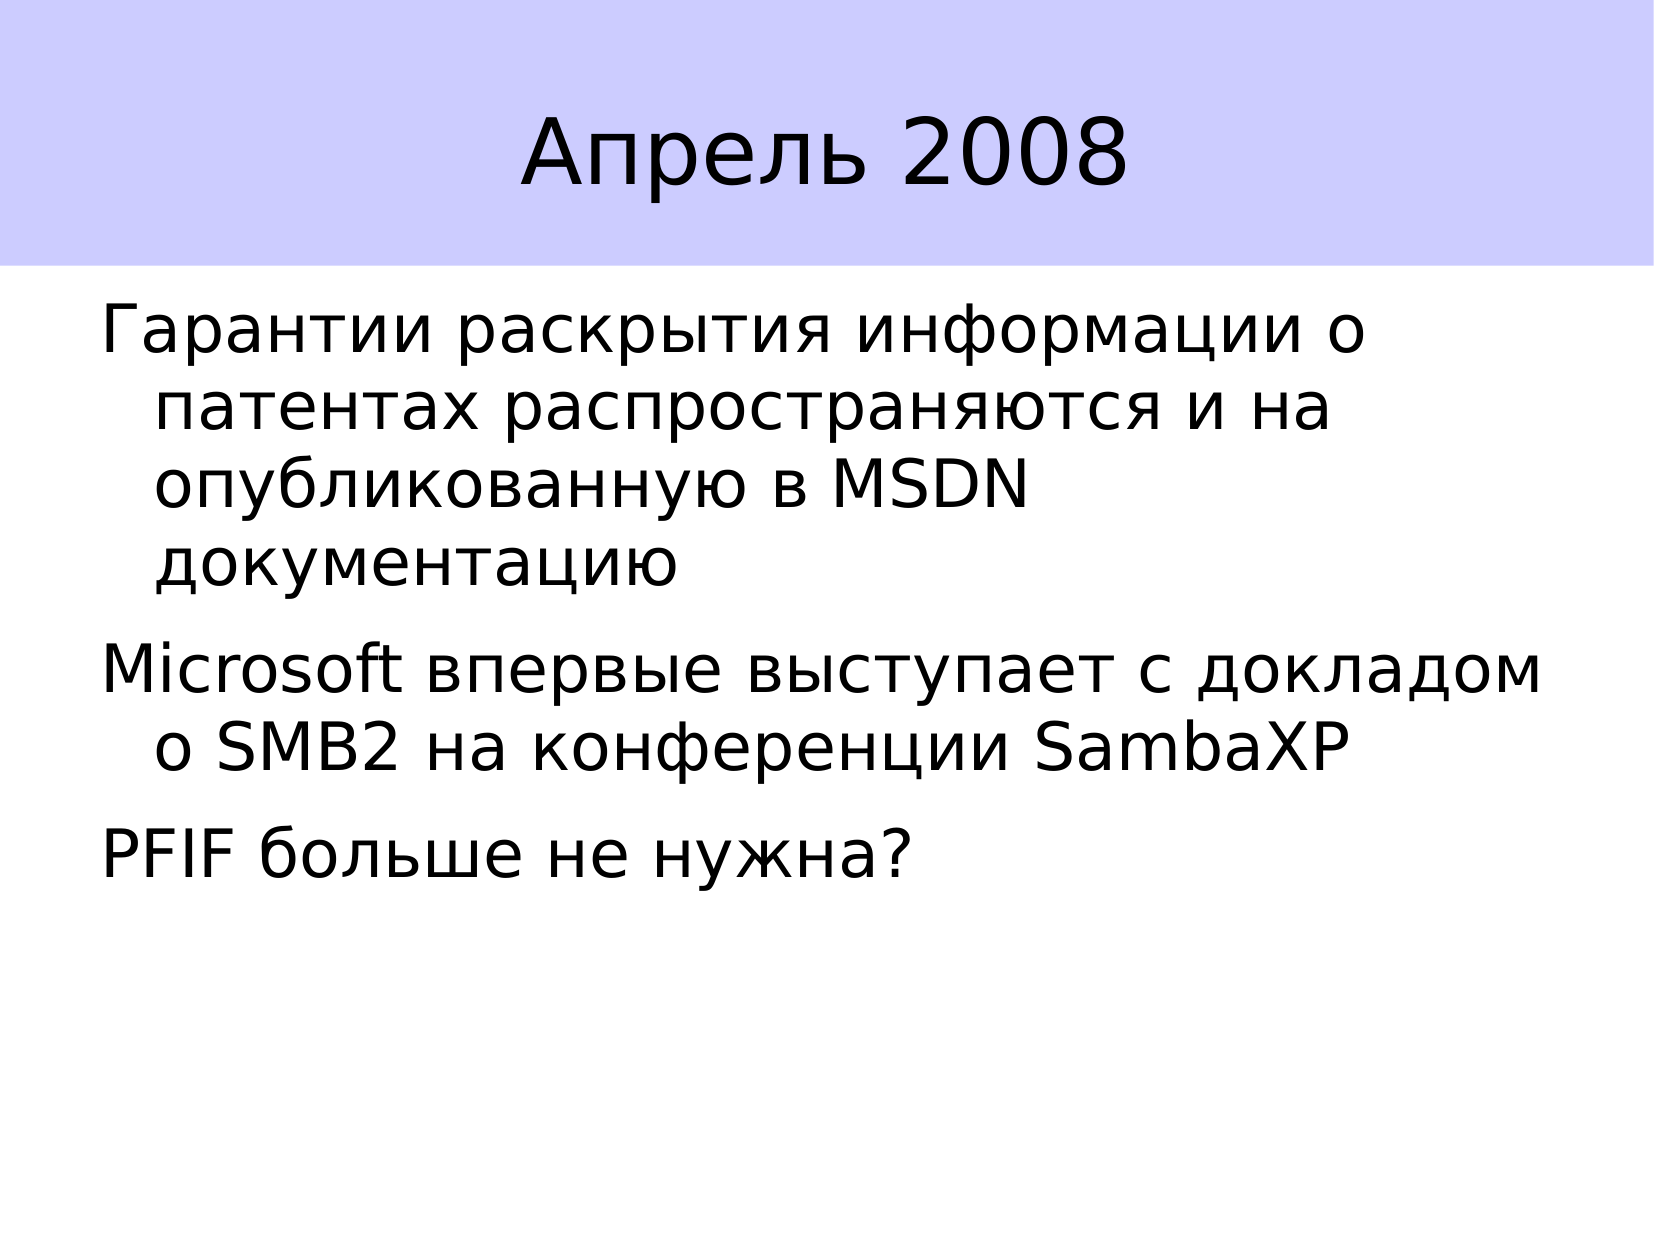

# Апрель 2008
Гарантии раскрытия информации о патентах распространяются и на опубликованную в MSDN документацию
Microsoft впервые выступает с докладом о SMB2 на конференции SambaXP
PFIF больше не нужна?